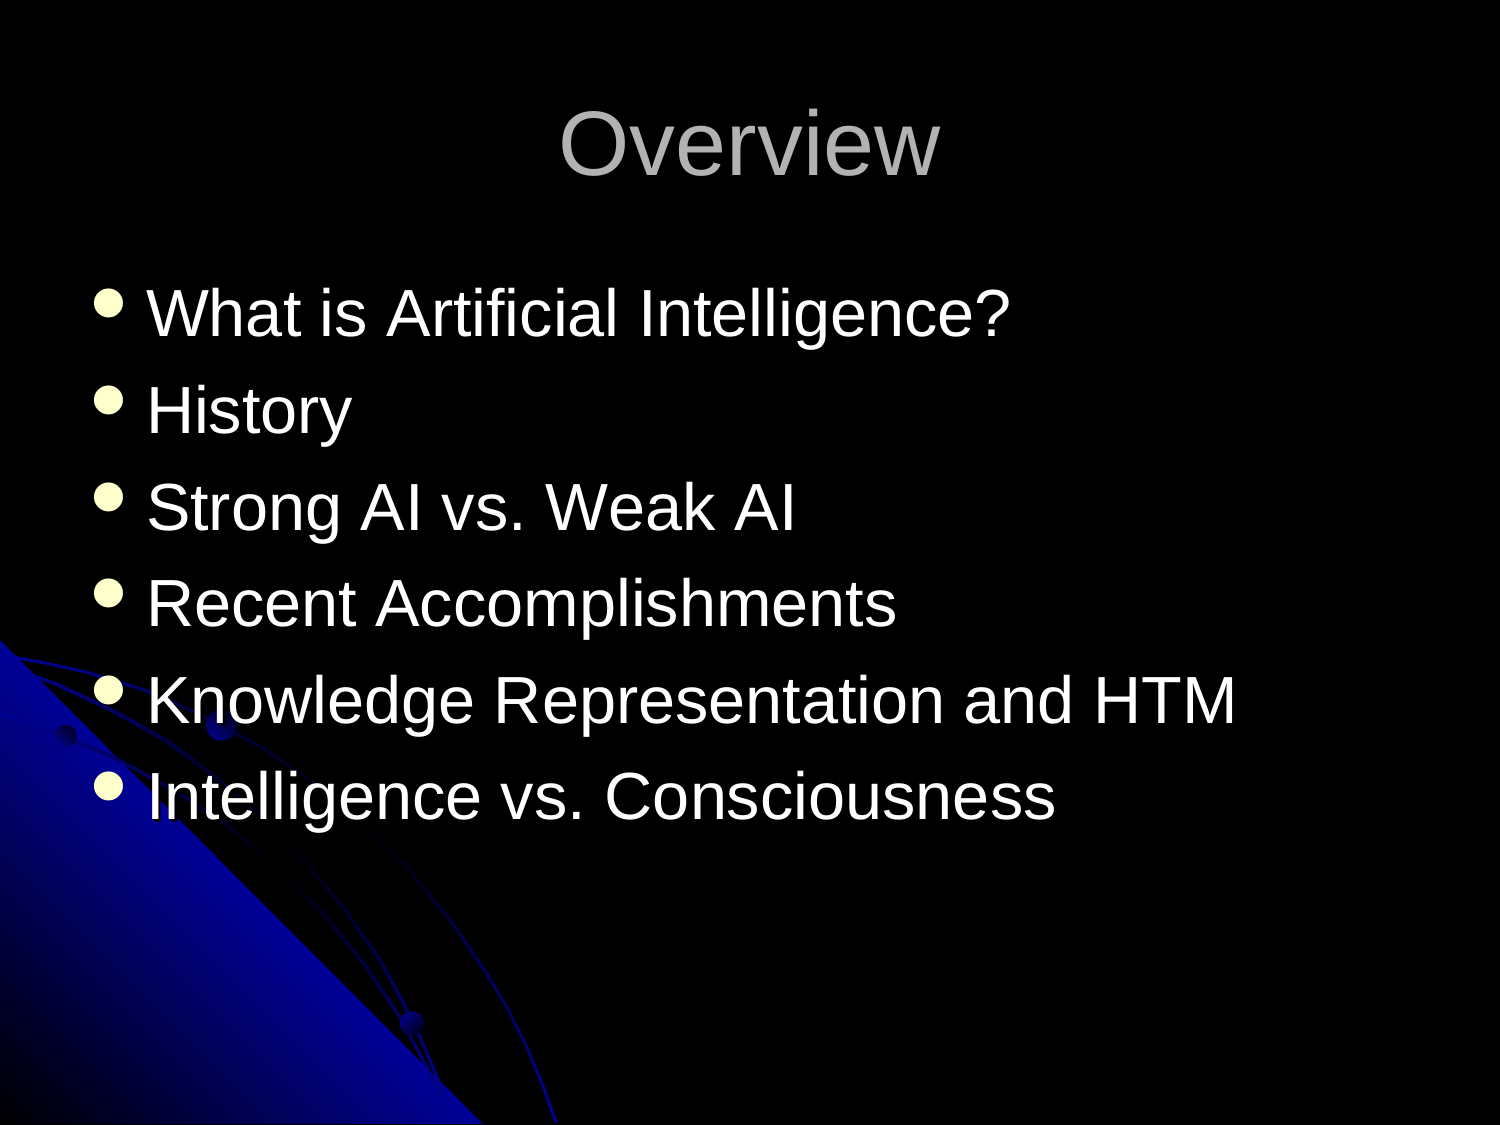

# Overview
What is Artificial Intelligence?
History
Strong AI vs. Weak AI
Recent Accomplishments
Knowledge Representation and HTM
Intelligence vs. Consciousness